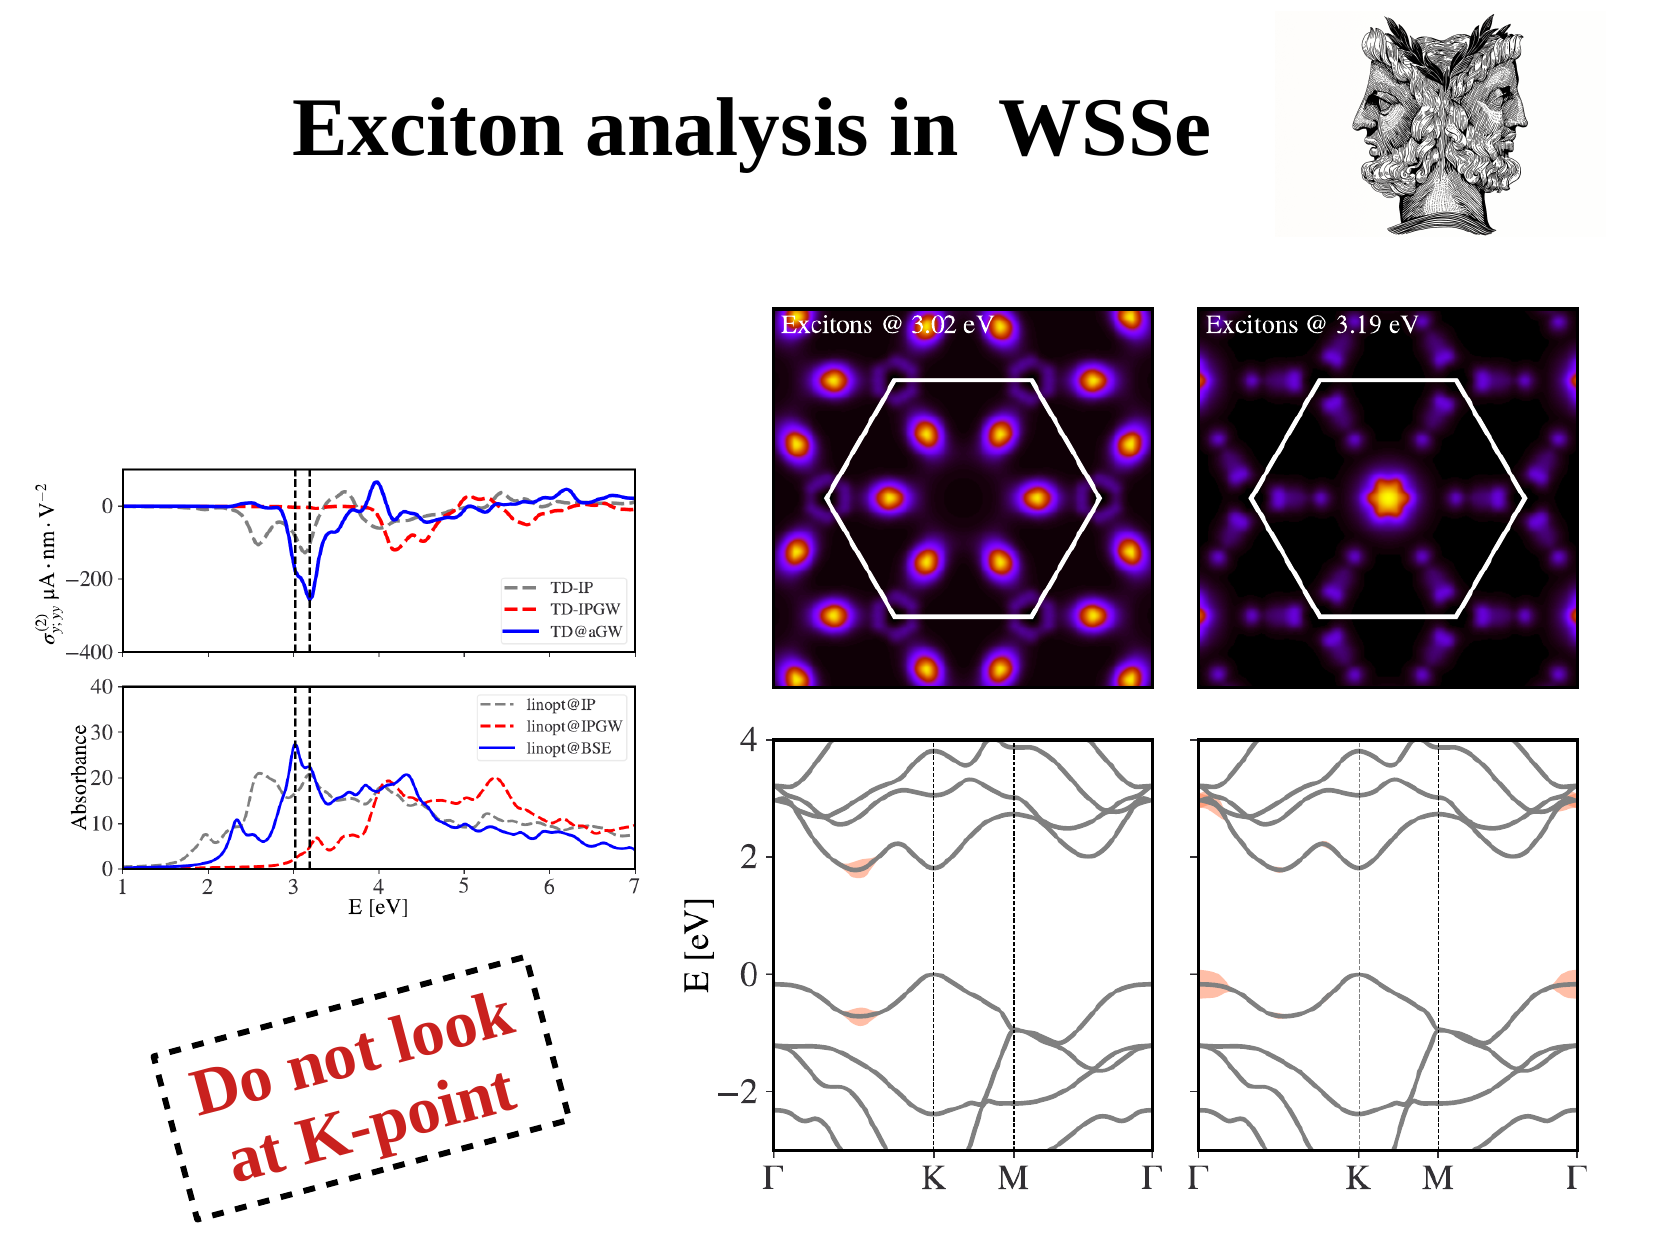

# Exciton analysis in WSSe
Do not look at K-point